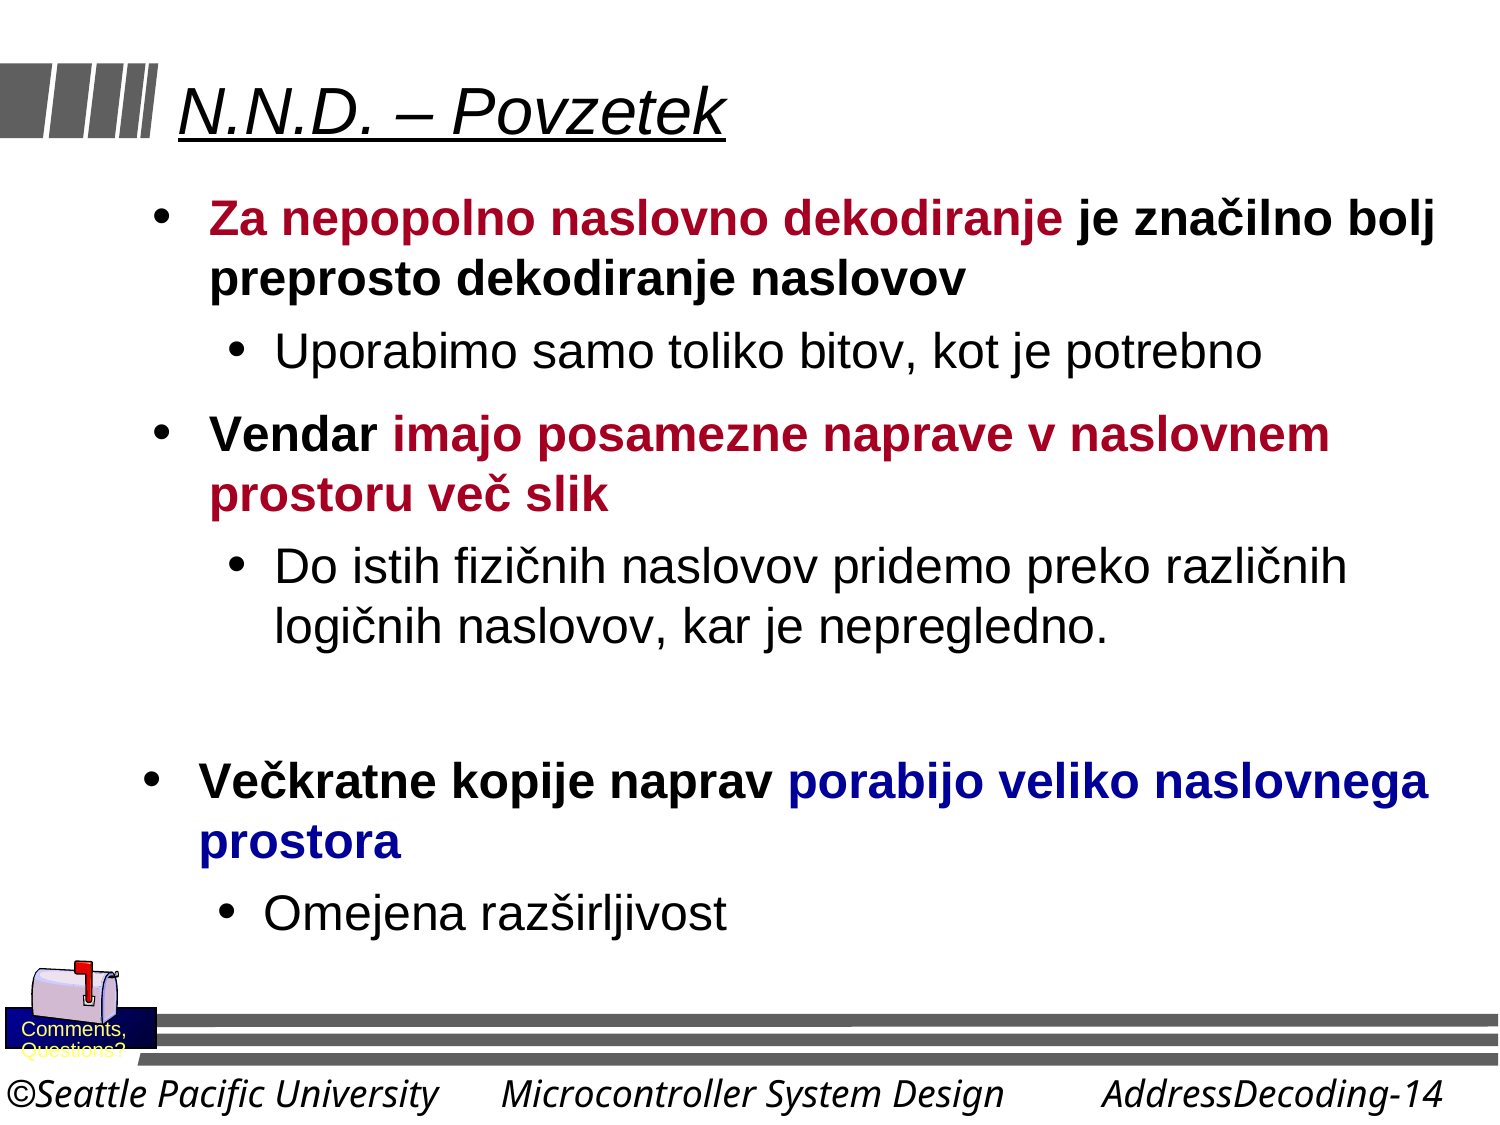

# N.N.D. – Povzetek
Za nepopolno naslovno dekodiranje je značilno bolj preprosto dekodiranje naslovov
Uporabimo samo toliko bitov, kot je potrebno
Vendar imajo posamezne naprave v naslovnem prostoru več slik
Do istih fizičnih naslovov pridemo preko različnih logičnih naslovov, kar je nepregledno.
Večkratne kopije naprav porabijo veliko naslovnega prostora
Omejena razširljivost